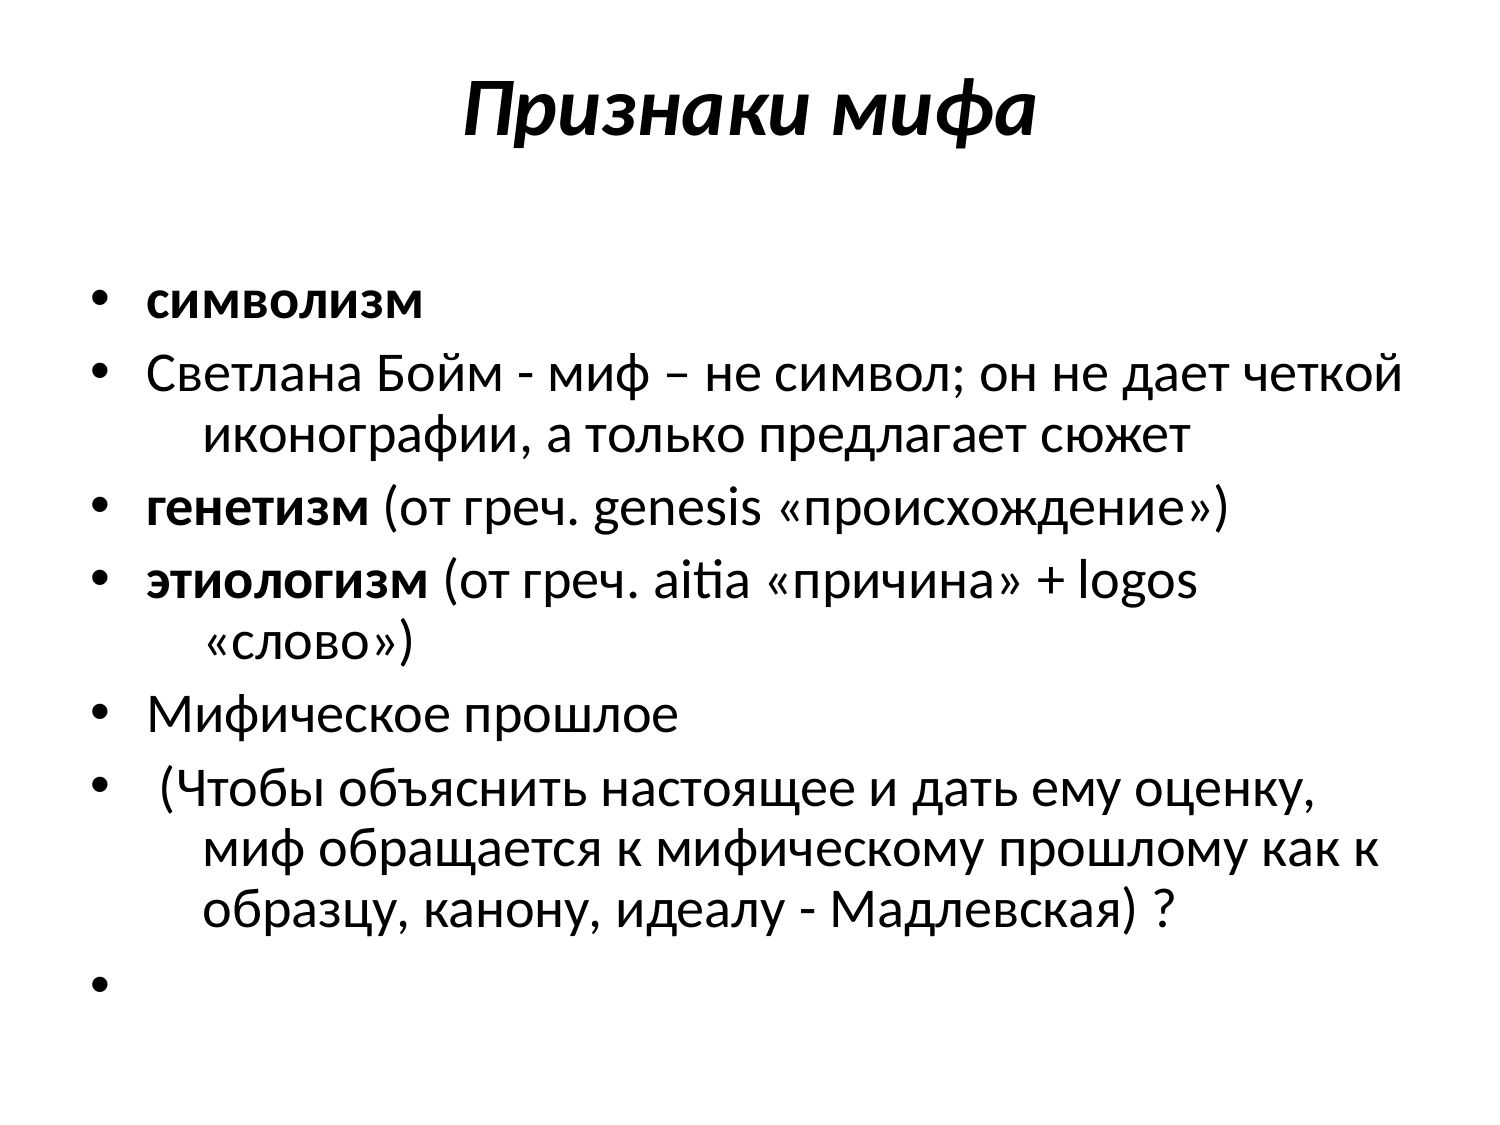

# Признаки мифа
символизм
Светлана Бойм - миф – не символ; он не дает четкой иконографии, а только предлагает сюжет
генетизм (от греч. genesis «происхождение»)
этиологизм (от греч. aitia «причина» + logos «слово»)
Мифическое прошлое
 (Чтобы объяснить настоящее и дать ему оценку, миф обращается к мифическому прошлому как к образцу, канону, идеалу - Мадлевская) ?